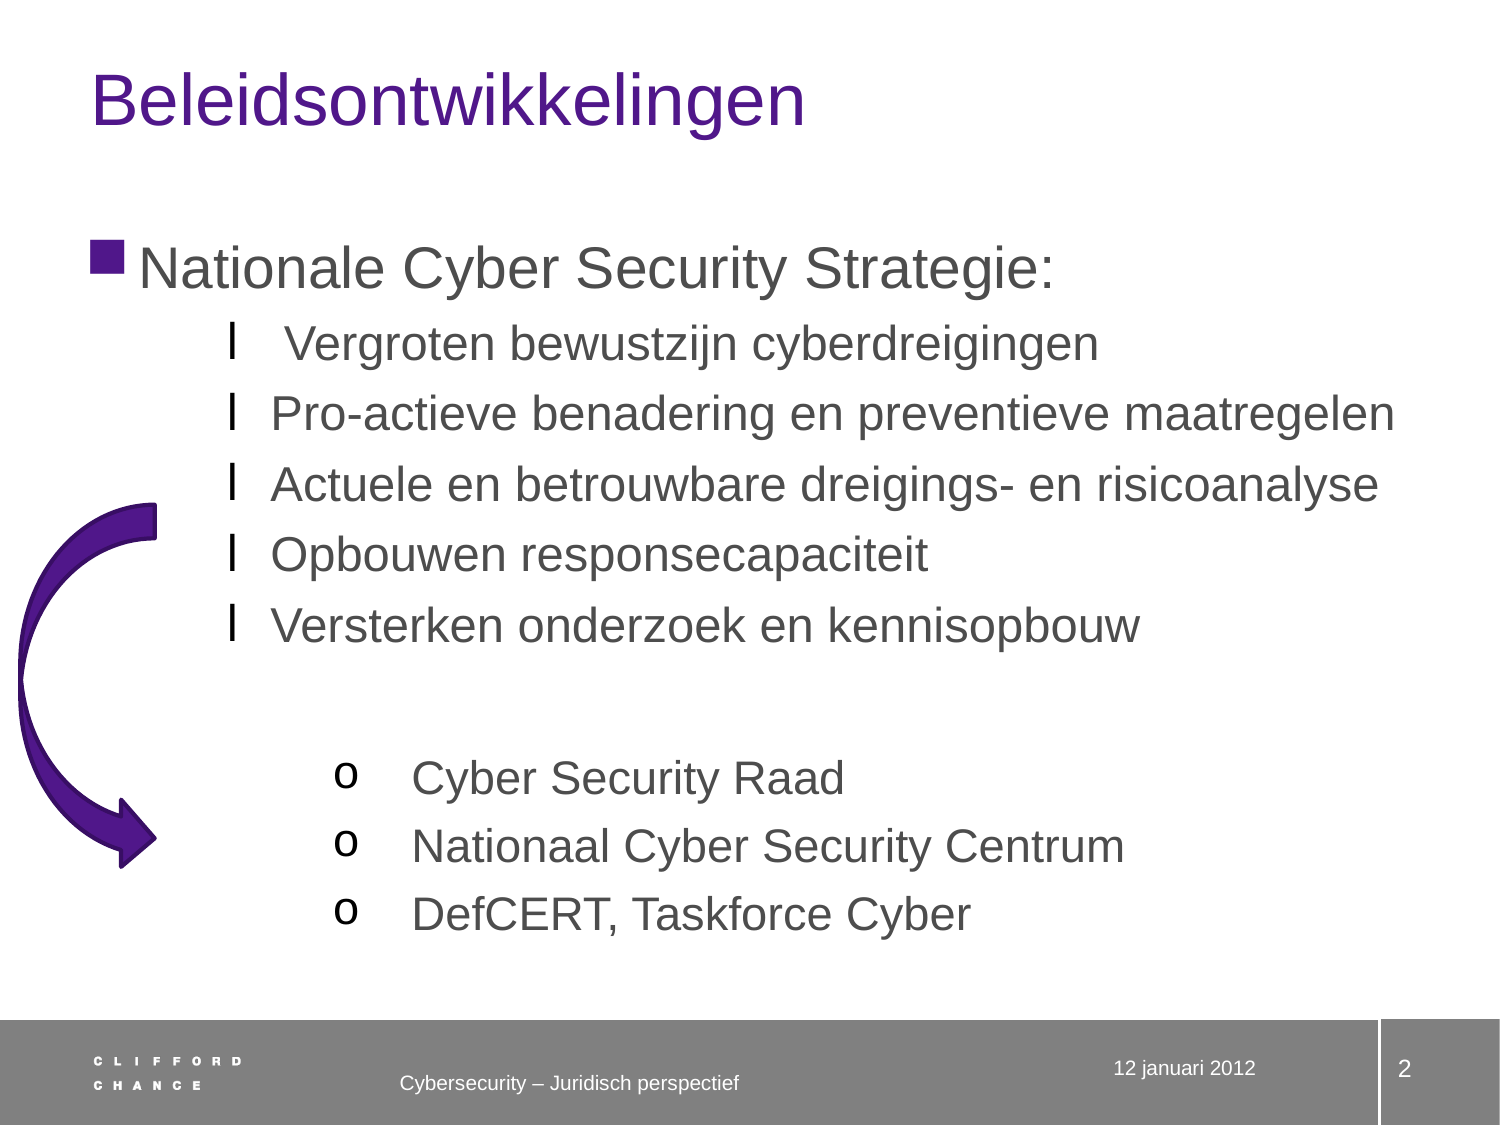

# Beleidsontwikkelingen
Nationale Cyber Security Strategie:
 Vergroten bewustzijn cyberdreigingen
Pro-actieve benadering en preventieve maatregelen
Actuele en betrouwbare dreigings- en risicoanalyse
Opbouwen responsecapaciteit
Versterken onderzoek en kennisopbouw
Cyber Security Raad
Nationaal Cyber Security Centrum
DefCERT, Taskforce Cyber
2
Cybersecurity – Juridisch perspectief
12 januari 2012